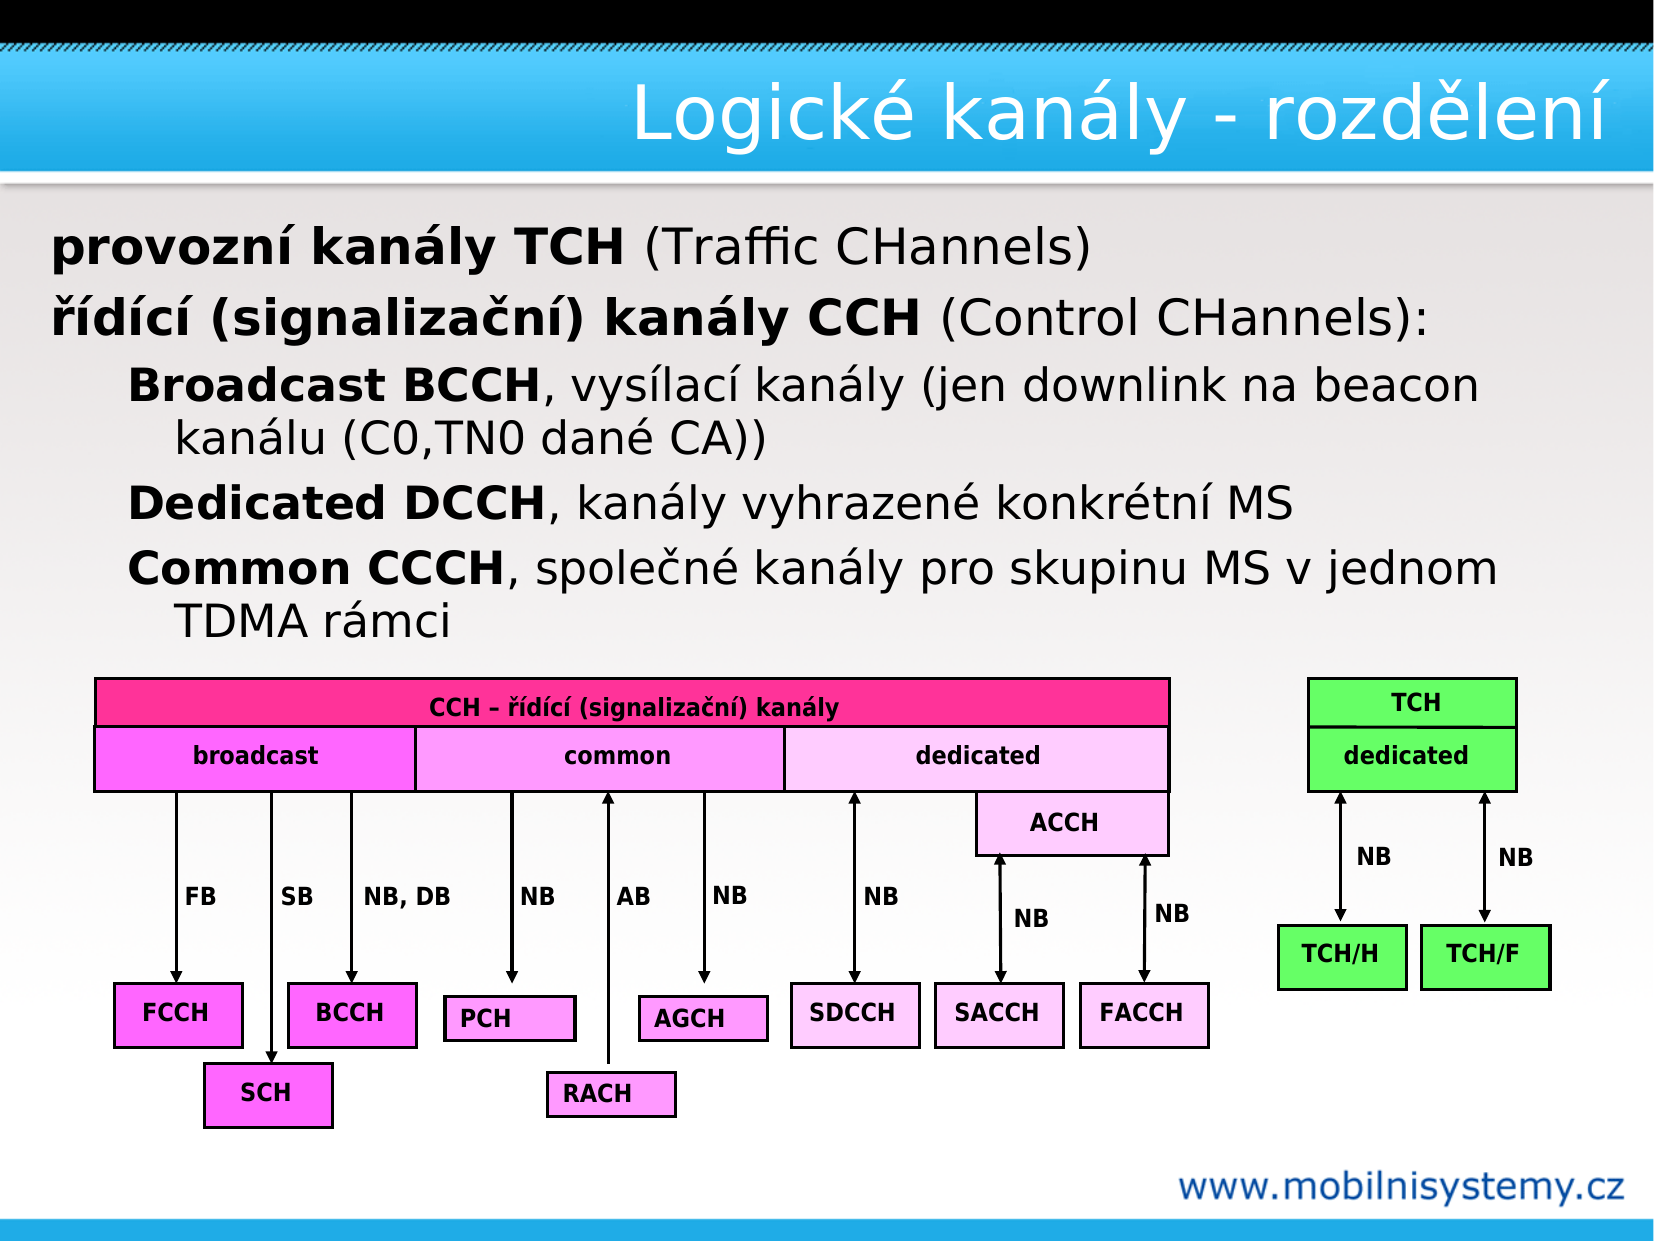

# Logické kanály - rozdělení
provozní kanály TCH (Traffic CHannels)
řídící (signalizační) kanály CCH (Control CHannels):
Broadcast BCCH, vysílací kanály (jen downlink na beacon kanálu (C0,TN0 dané CA))
Dedicated DCCH, kanály vyhrazené konkrétní MS
Common CCCH, společné kanály pro skupinu MS v jednom TDMA rámci
TCH
CCH – řídící (signalizační) kanály
broadcast
common
dedicated
dedicated
ACCH
NB
NB
NB
FB
SB
NB, DB
NB
AB
NB
NB
NB
TCH/H
TCH/F
FCCH
BCCH
SDCCH
SACCH
FACCH
PCH
AGCH
SCH
RACH